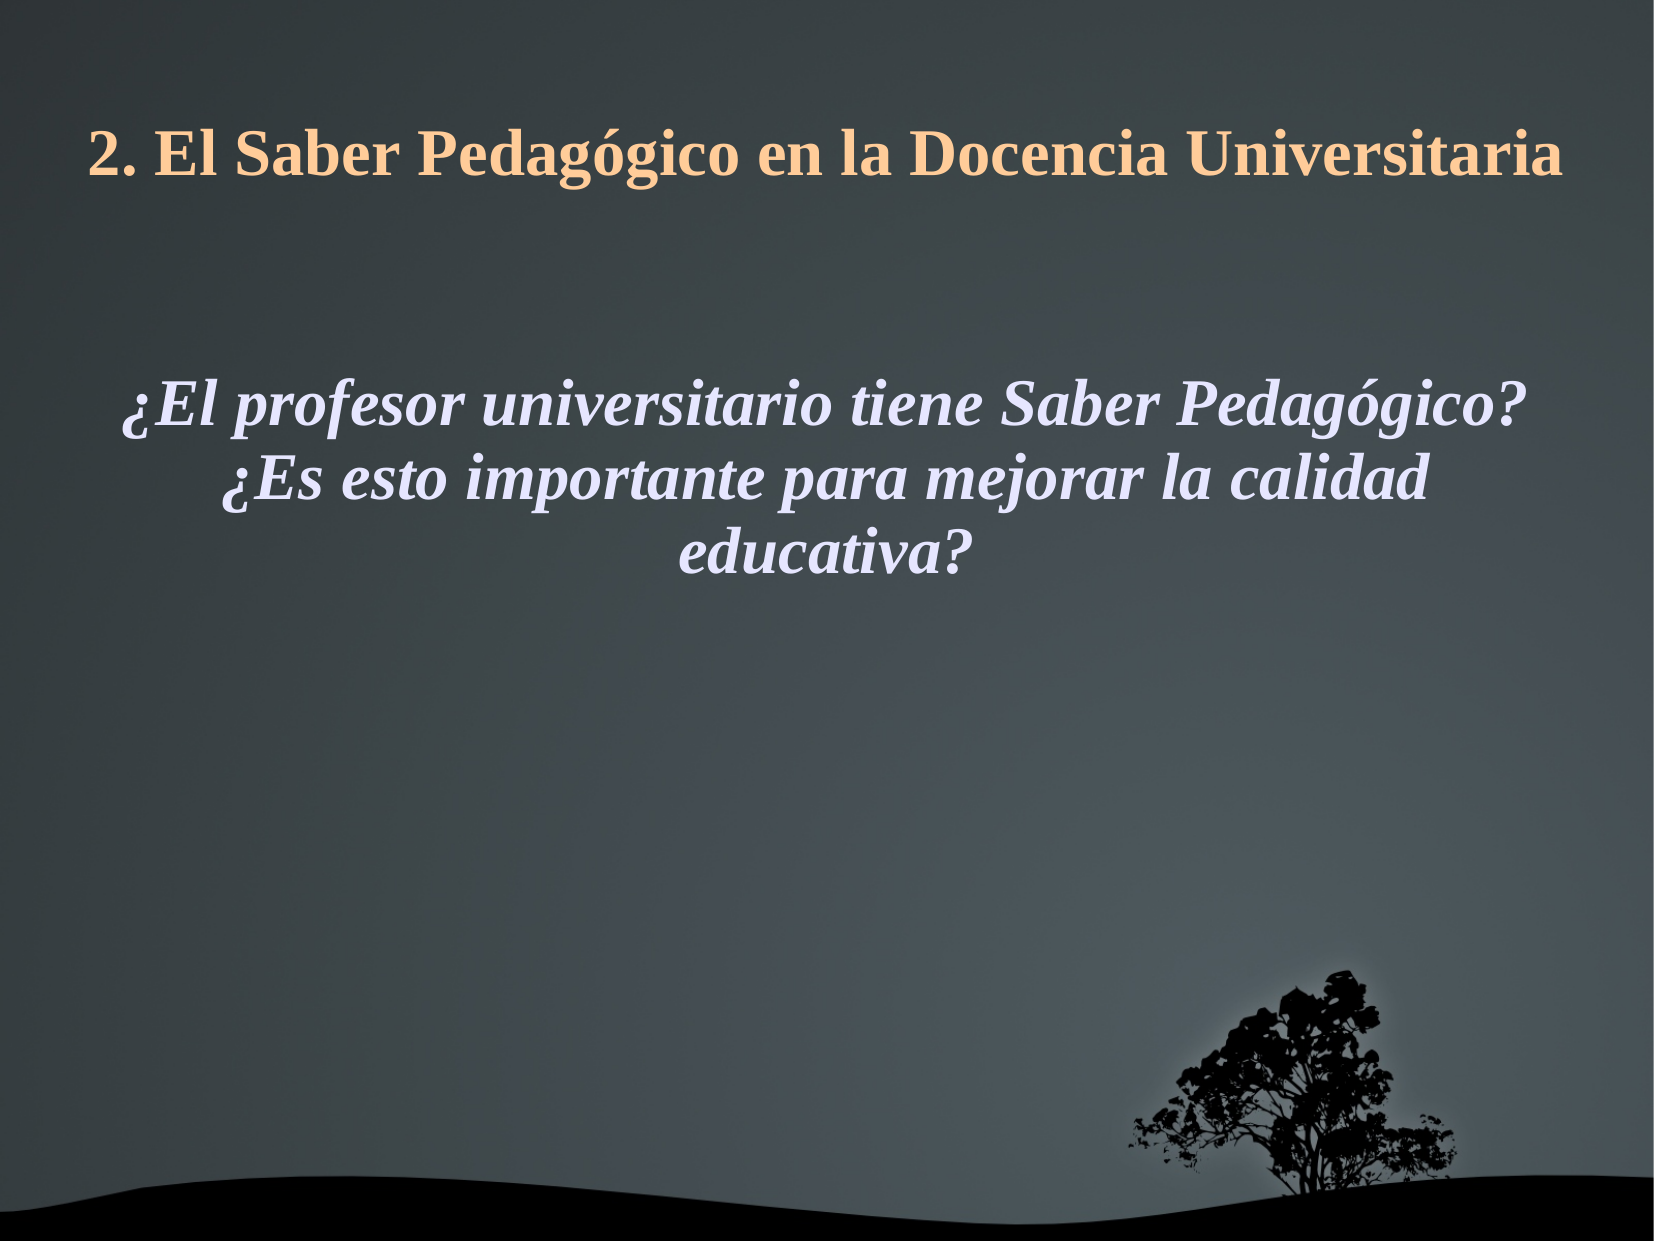

# 2. El Saber Pedagógico en la Docencia Universitaria
¿El profesor universitario tiene Saber Pedagógico? ¿Es esto importante para mejorar la calidad educativa?